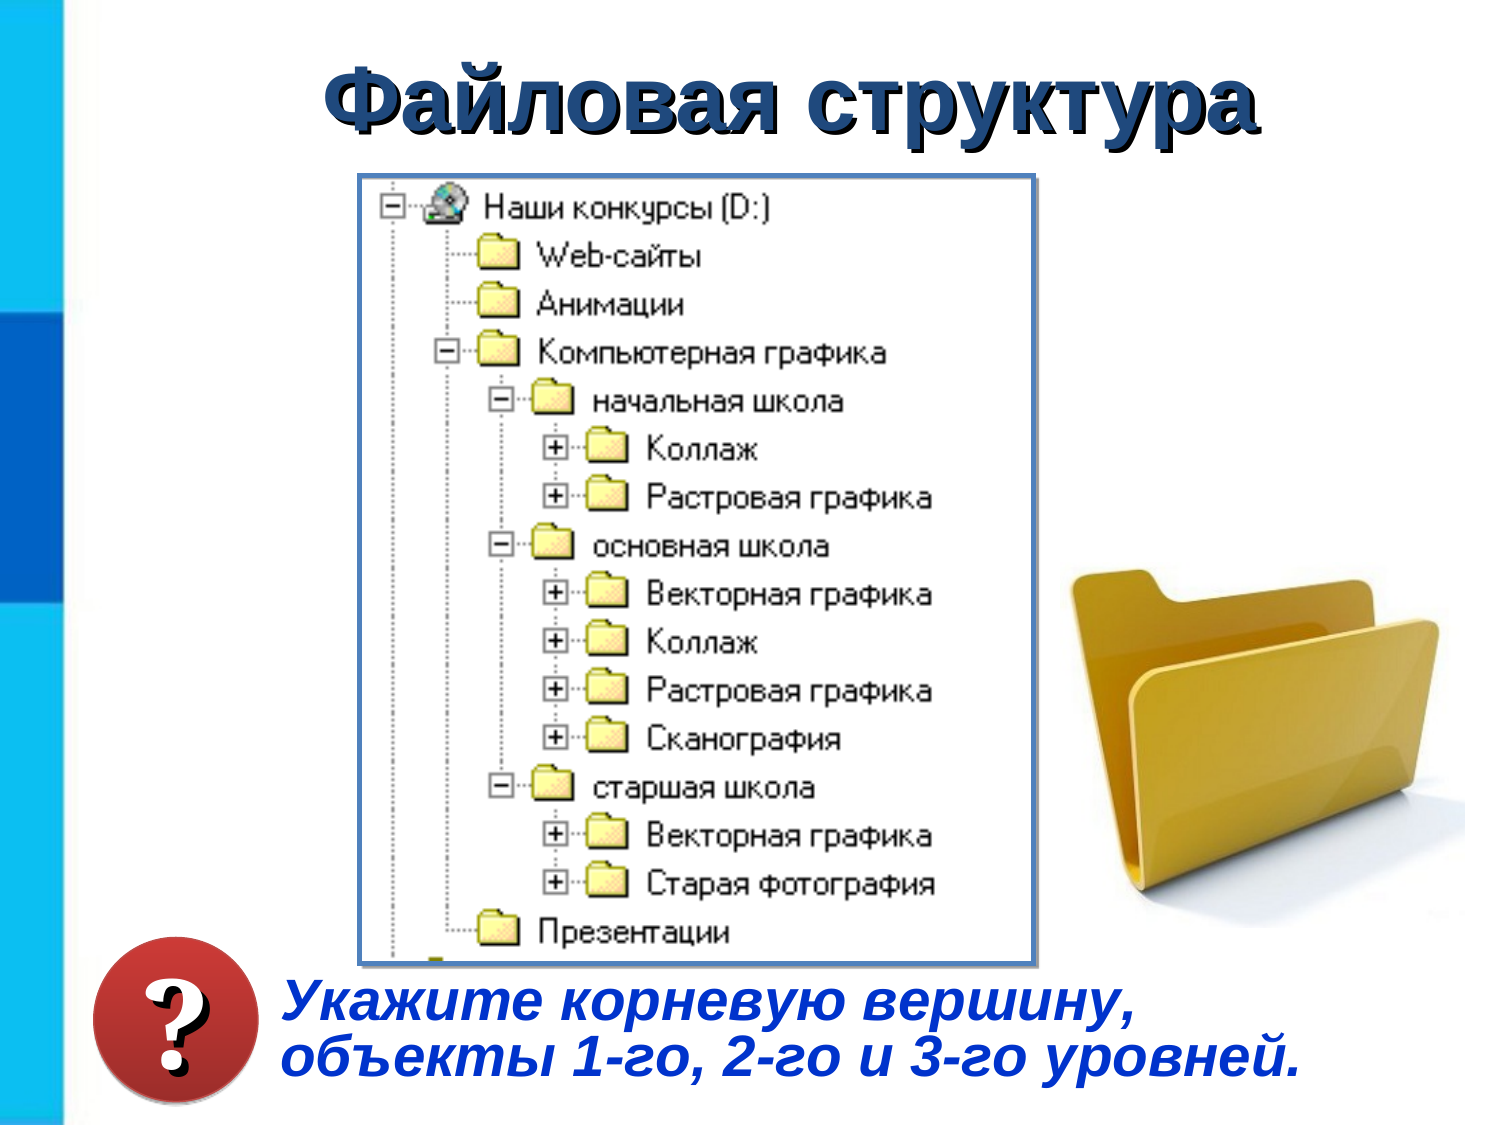

# Файловая структура
?
Укажите корневую вершину,
объекты 1-го, 2-го и 3-го уровней.